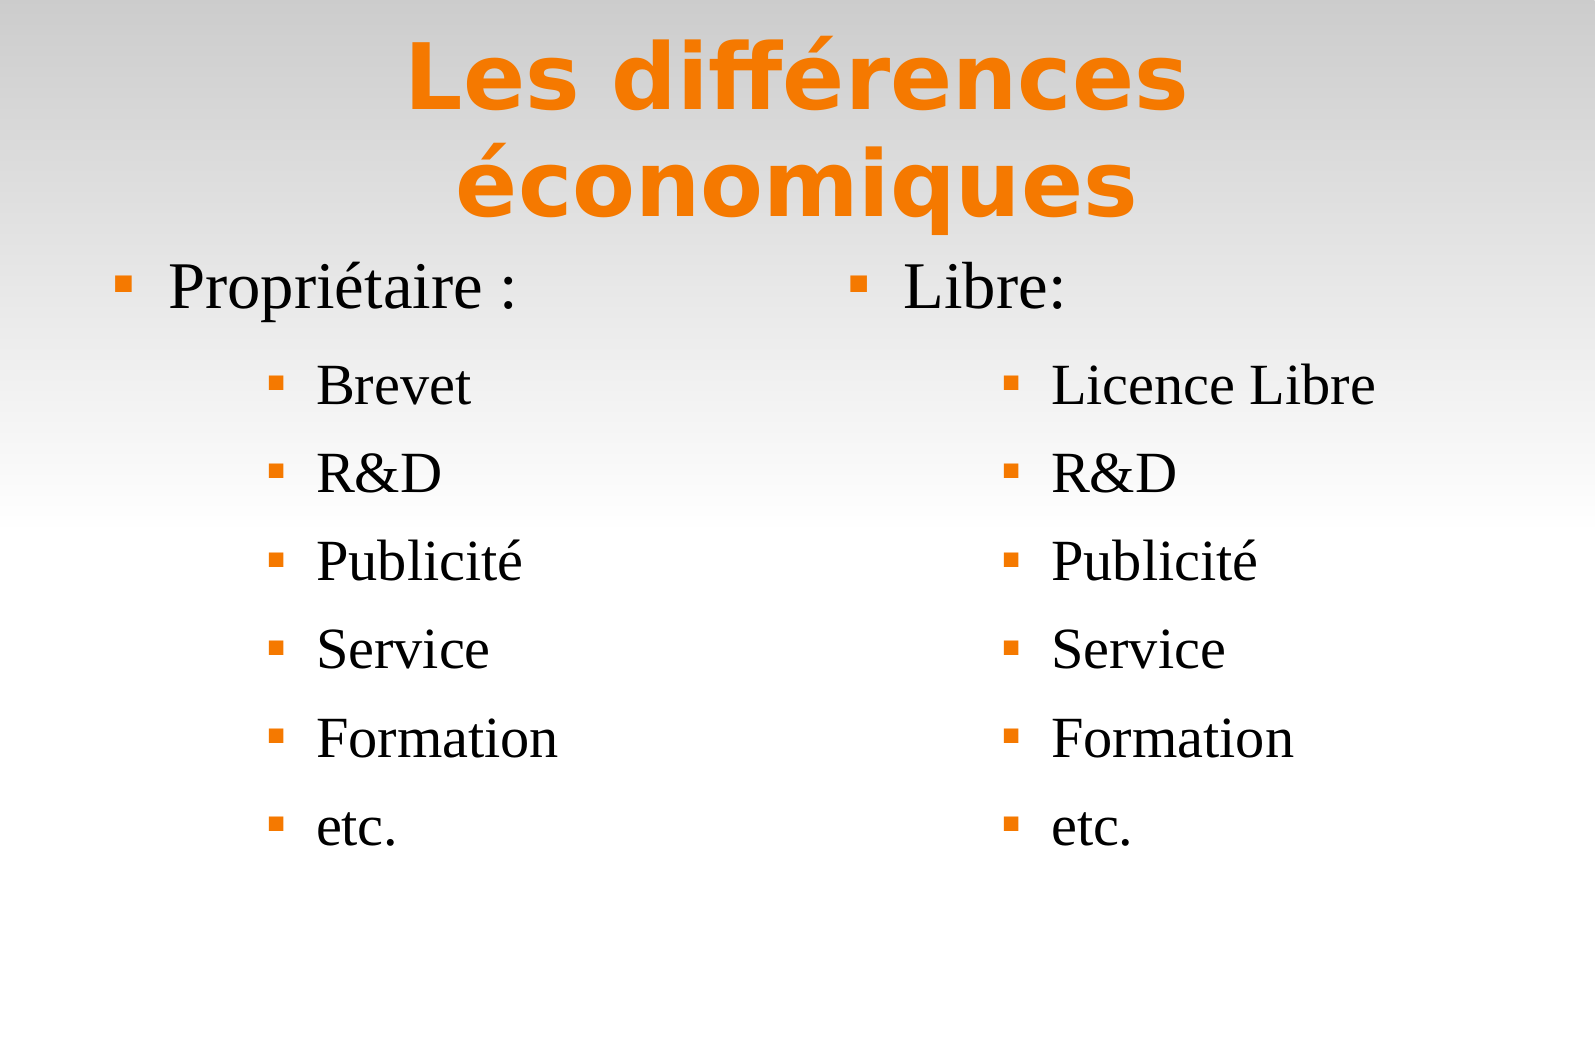

# Les différences économiques
Propriétaire :
Brevet
R&D
Publicité
Service
Formation
etc.
Libre:
Licence Libre
R&D
Publicité
Service
Formation
etc.